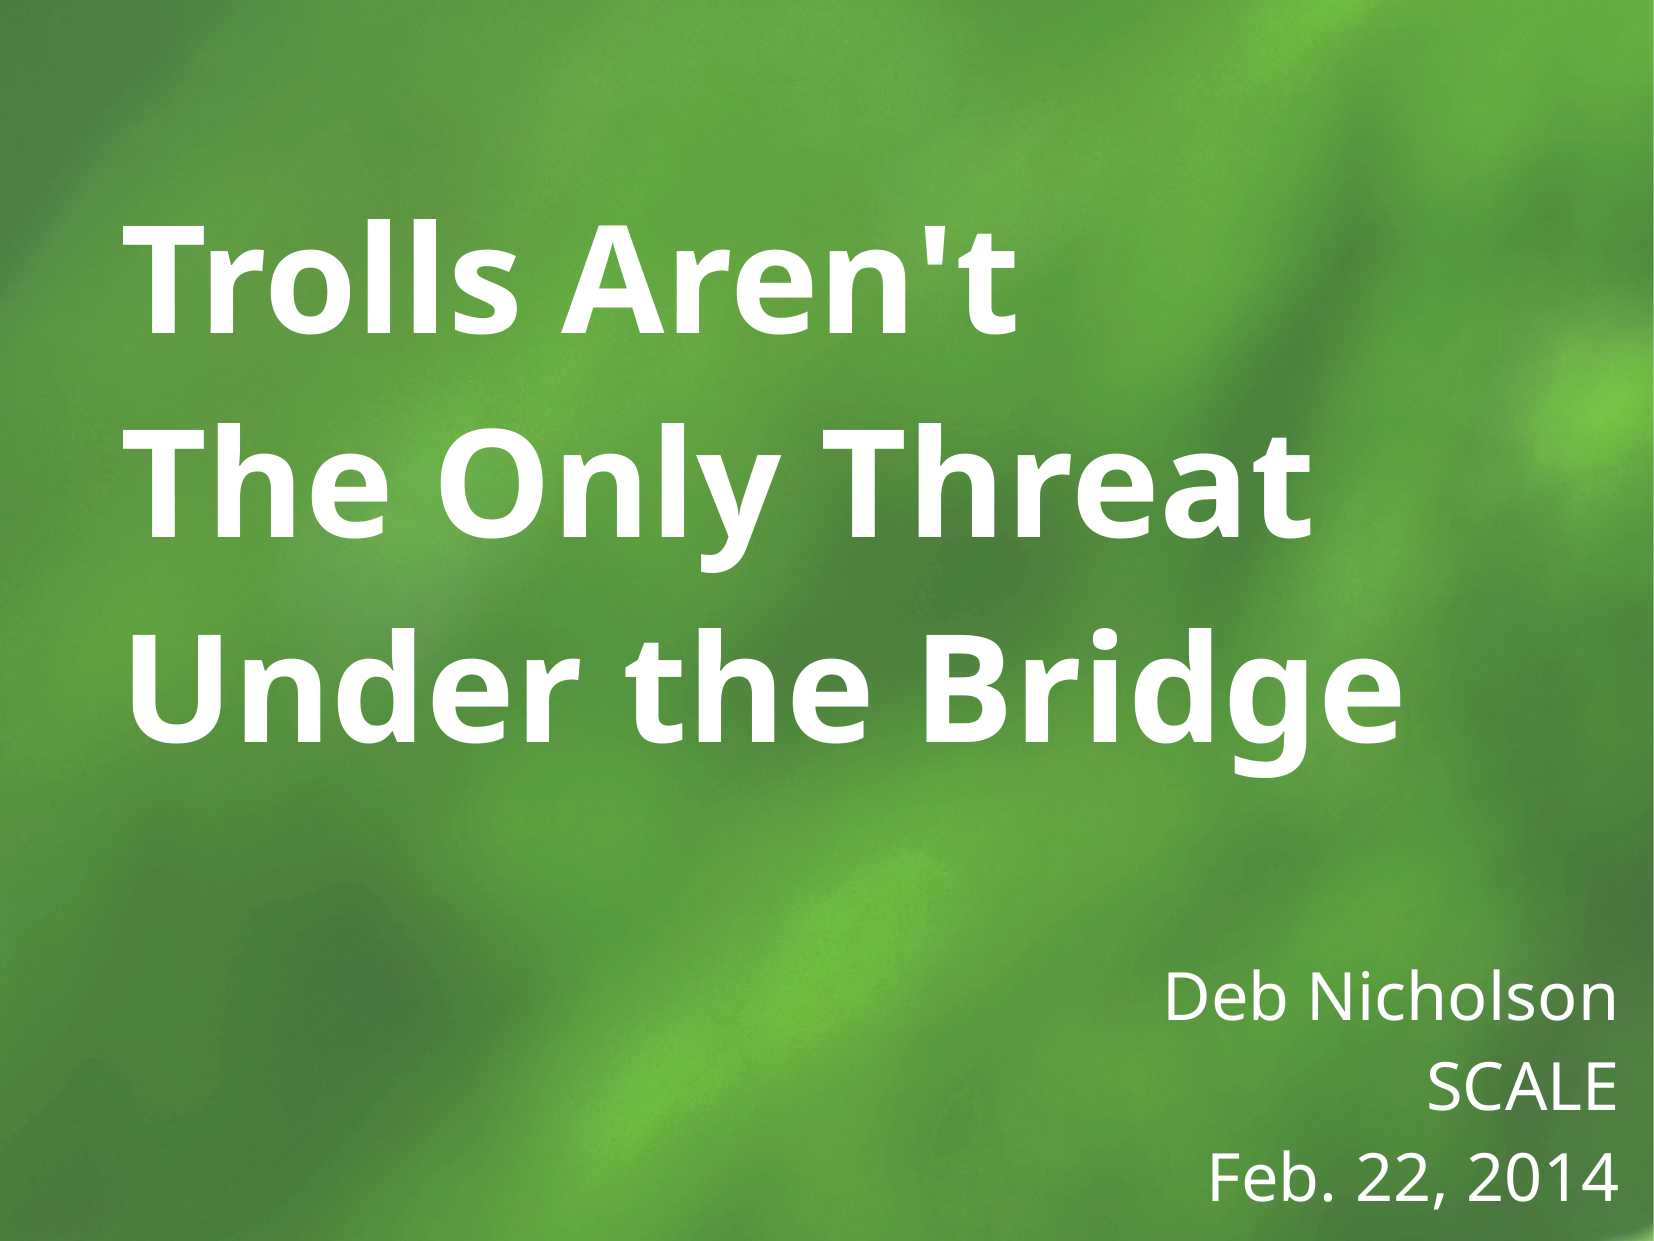

# Trolls Aren't
The Only Threat
Under the Bridge
Deb Nicholson SCALE
Feb. 22, 2014